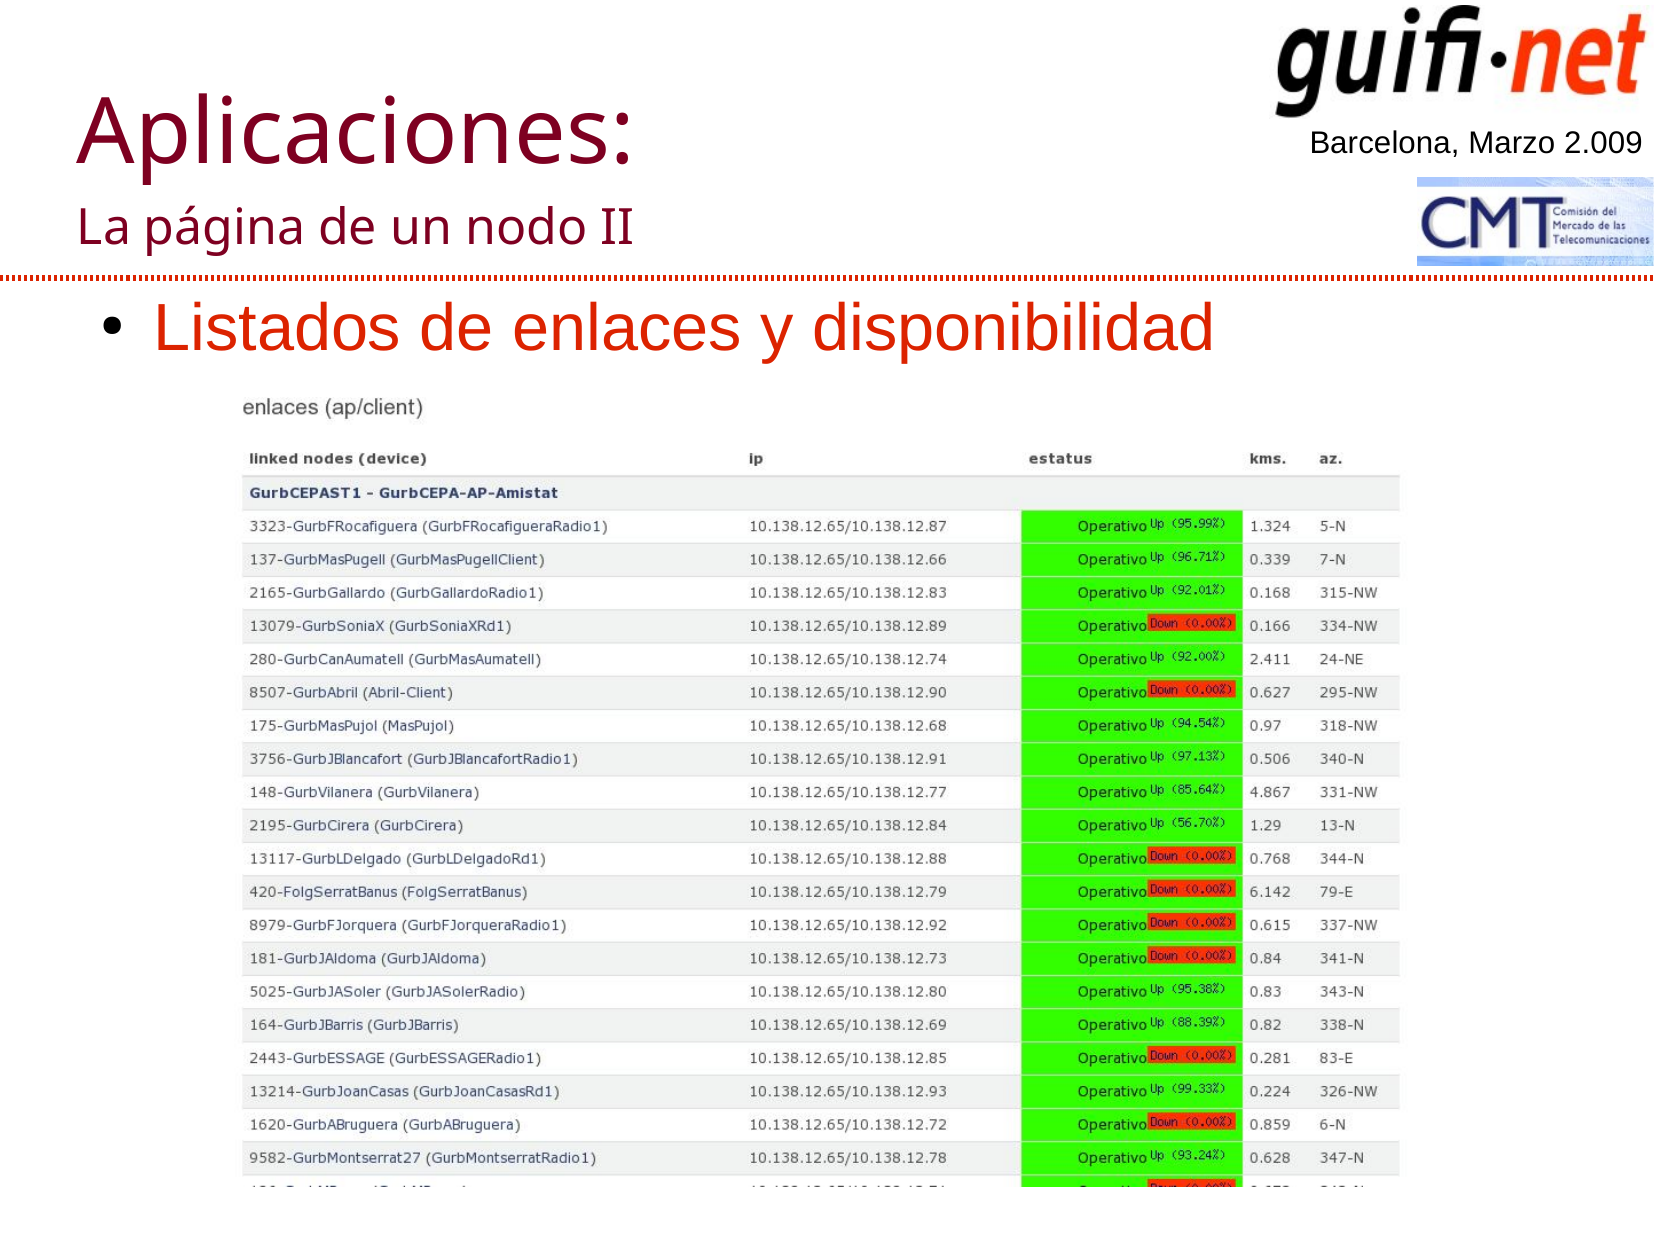

# Aplicaciones: La página de un nodo II
Listados de enlaces y disponibilidad